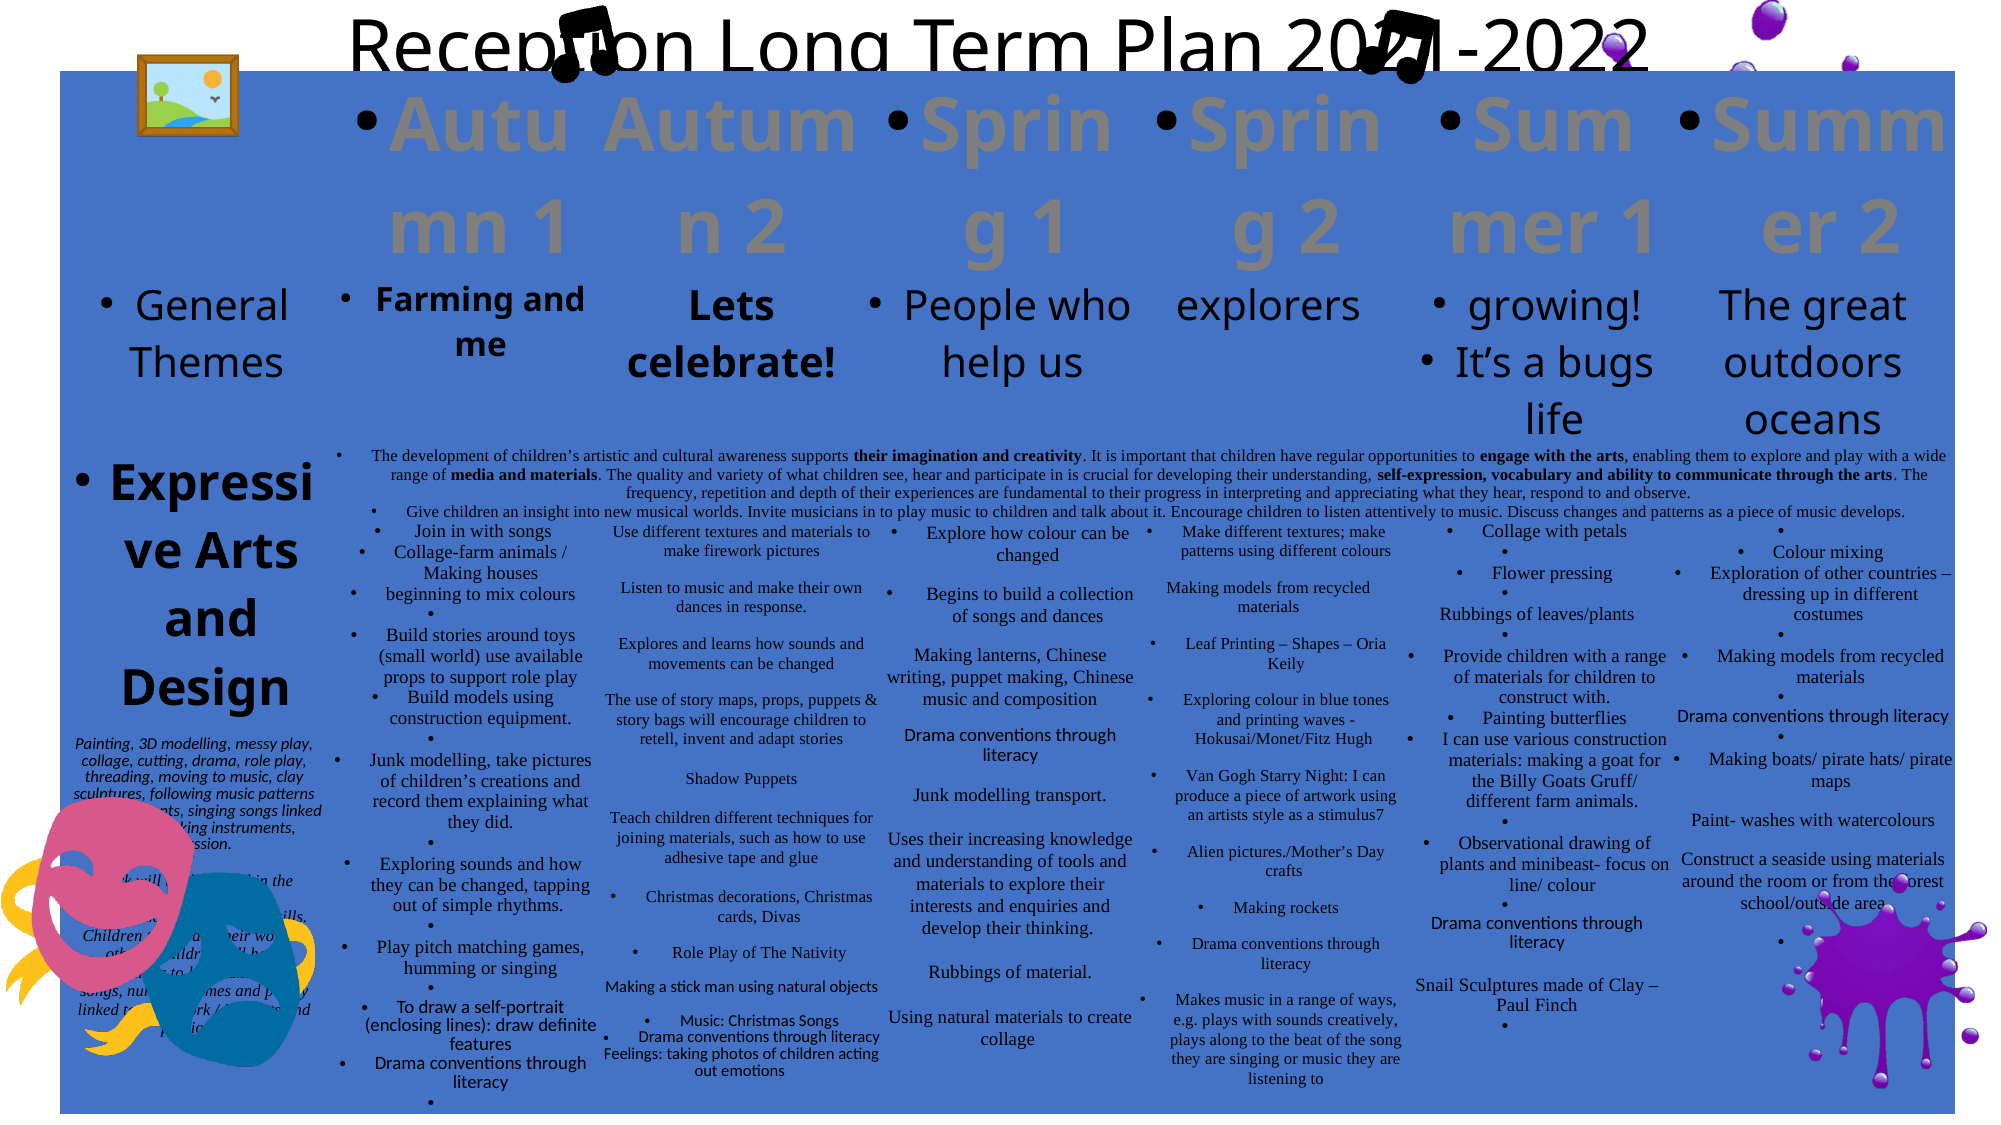

Reception Long Term Plan 2021-2022
| | Autumn 1 | Autumn 2 | Spring 1 | | Spring 2 | Summer 1 | Summer 2 |
| --- | --- | --- | --- | --- | --- | --- | --- |
| General Themes | Farming and me | Lets celebrate! | People who help us | | explorers | growing! It’s a bugs life | The great outdoors oceans |
| Expressive Arts and Design Painting, 3D modelling, messy play, collage, cutting, drama, role play, threading, moving to music, clay sculptures, following music patterns with instruments, singing songs linked to topics, making instruments, percussion. Work will be displayed in the classroom lots of links to Fine Motor Skills. Children to explain their work to others. Children will have opportunities to learn and perform songs, nursery rhymes and poetry linked to their work / interests and passions. | The development of children’s artistic and cultural awareness supports their imagination and creativity. It is important that children have regular opportunities to engage with the arts, enabling them to explore and play with a wide range of media and materials. The quality and variety of what children see, hear and participate in is crucial for developing their understanding, self-expression, vocabulary and ability to communicate through the arts. The frequency, repetition and depth of their experiences are fundamental to their progress in interpreting and appreciating what they hear, respond to and observe. Give children an insight into new musical worlds. Invite musicians in to play music to children and talk about it. Encourage children to listen attentively to music. Discuss changes and patterns as a piece of music develops. | | | | | | |
| | Join in with songs Collage-farm animals / Making houses beginning to mix colours Build stories around toys (small world) use available props to support role play Build models using construction equipment. Junk modelling, take pictures of children’s creations and record them explaining what they did. Exploring sounds and how they can be changed, tapping out of simple rhythms. Play pitch matching games, humming or singing To draw a self-portrait (enclosing lines): draw definite features Drama conventions through literacy | Use different textures and materials to make firework pictures Listen to music and make their own dances in response. Explores and learns how sounds and movements can be changed The use of story maps, props, puppets & story bags will encourage children to retell, invent and adapt stories Shadow Puppets Teach children different techniques for joining materials, such as how to use adhesive tape and glue Christmas decorations, Christmas cards, Divas  Role Play of The Nativity Making a stick man using natural objects Music: Christmas Songs Drama conventions through literacy Feelings: taking photos of children acting out emotions | | Explore how colour can be changed Begins to build a collection of songs and dances Making lanterns, Chinese writing, puppet making, Chinese music and composition Drama conventions through literacy Junk modelling transport. Uses their increasing knowledge and understanding of tools and materials to explore their interests and enquiries and develop their thinking. Rubbings of material. Using natural materials to create collage | Make different textures; make patterns using different colours Making models from recycled materials Leaf Printing – Shapes – Oria Keily Exploring colour in blue tones and printing waves - Hokusai/Monet/Fitz Hugh Van Gogh Starry Night: I can produce a piece of artwork using an artists style as a stimulus7 Alien pictures./Mother’s Day crafts Making rockets Drama conventions through literacy Makes music in a range of ways, e.g. plays with sounds creatively, plays along to the beat of the song they are singing or music they are listening to | Collage with petals Flower pressing Rubbings of leaves/plants Provide children with a range of materials for children to construct with. Painting butterflies I can use various construction materials: making a goat for the Billy Goats Gruff/ different farm animals. Observational drawing of plants and minibeast- focus on line/ colour Drama conventions through literacy Snail Sculptures made of Clay – Paul Finch | Colour mixing Exploration of other countries – dressing up in different costumes Making models from recycled materials Drama conventions through literacy Making boats/ pirate hats/ pirate maps Paint- washes with watercolours Construct a seaside using materials around the room or from the forest school/outside area |